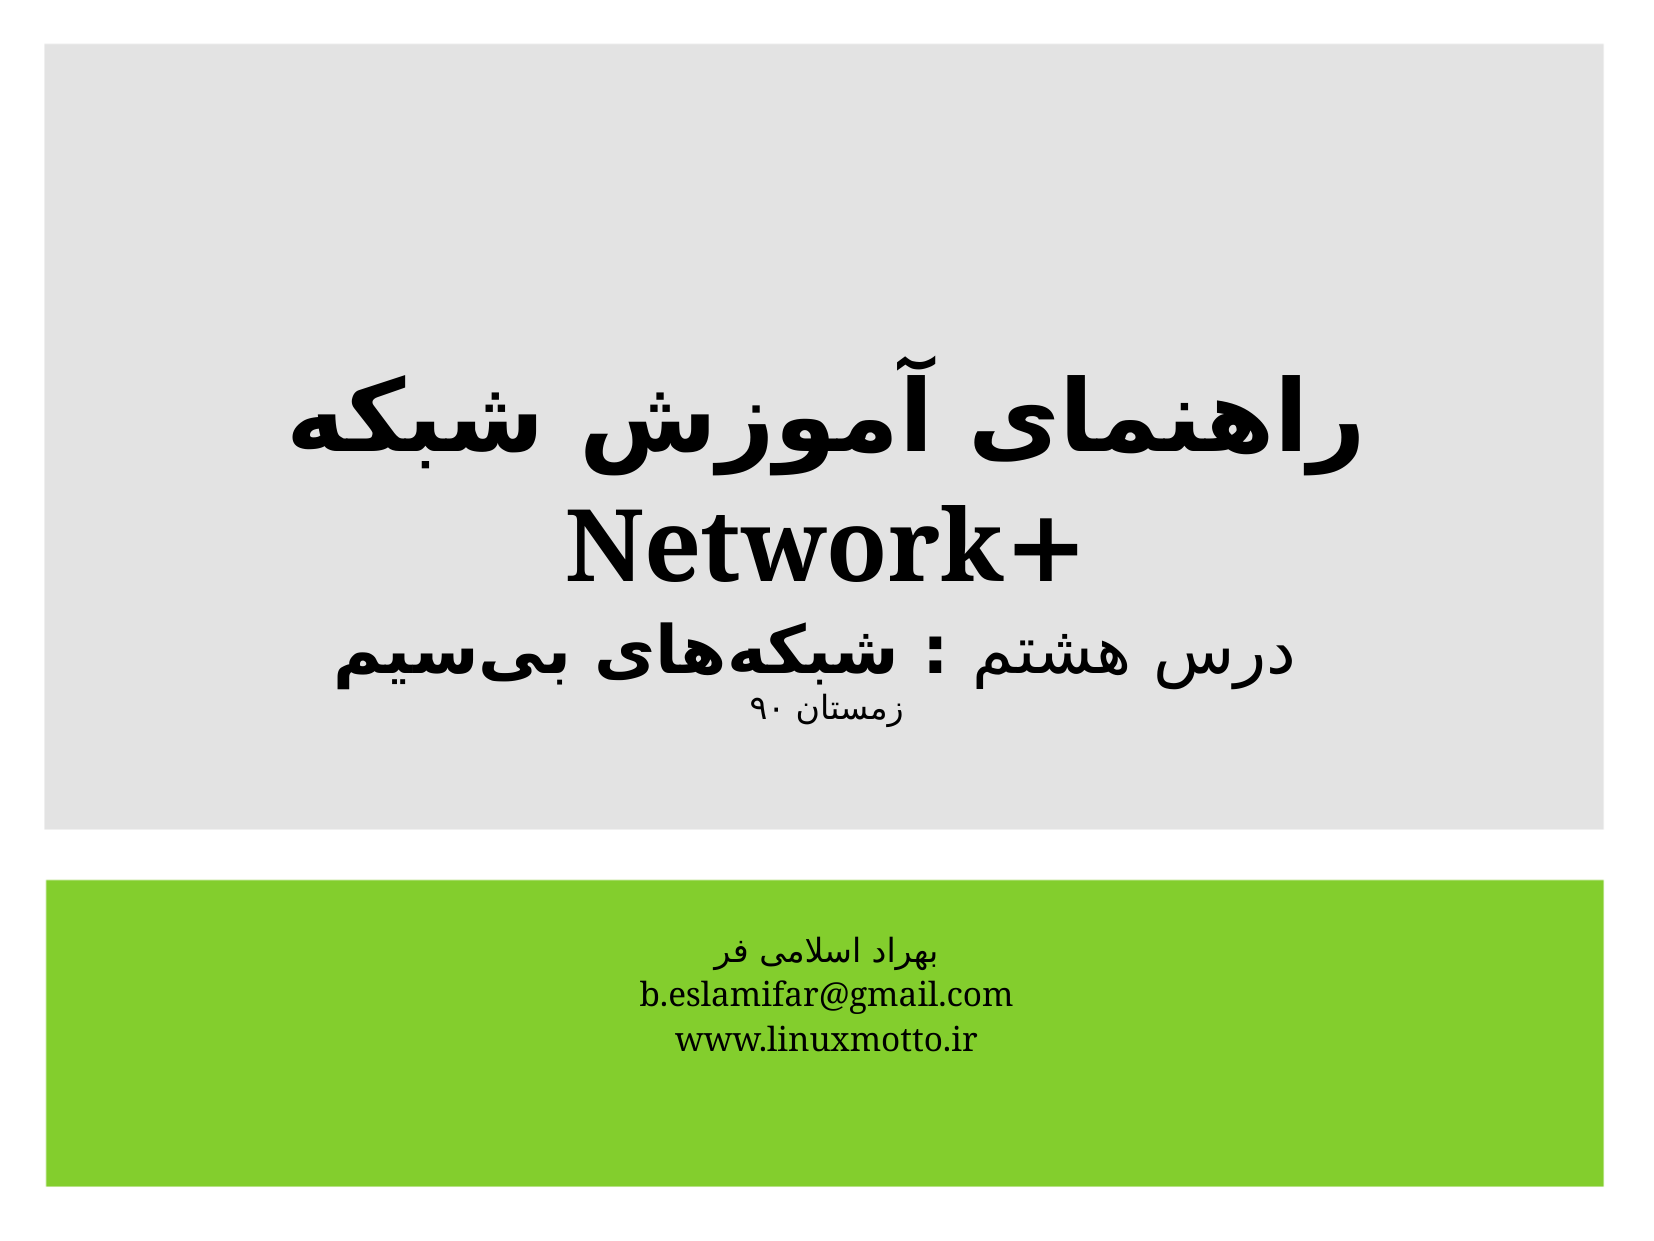

راهنمای آموزش شبکه +Network
 درس هشتم : شبکه‌های بی‌سیم
زمستان ۹۰
بهراد اسلامی فر
b.eslamifar@gmail.com
www.linuxmotto.ir